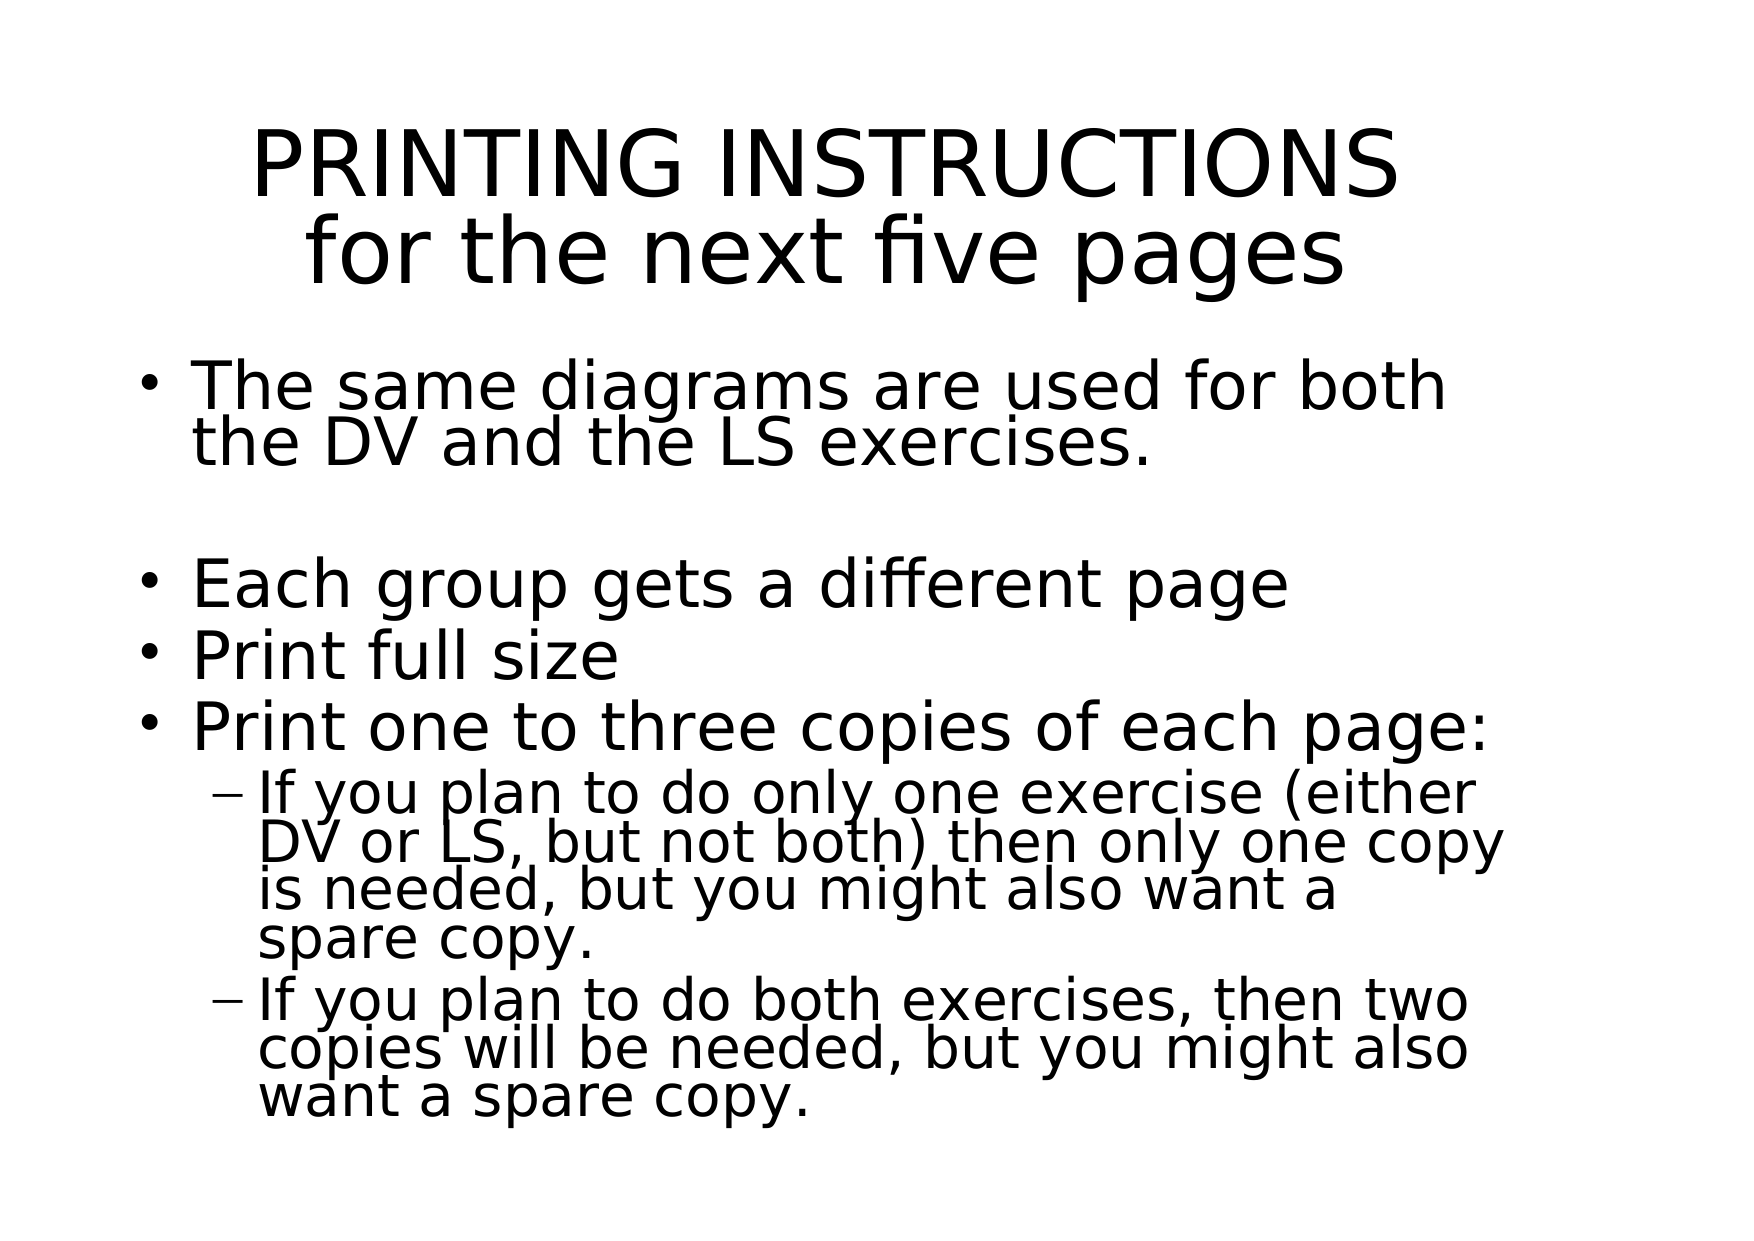

# PRINTING INSTRUCTIONS for the next five pages
The same diagrams are used for both the DV and the LS exercises.
Each group gets a different page
Print full size
Print one to three copies of each page:
If you plan to do only one exercise (either DV or LS, but not both) then only one copy is needed, but you might also want a spare copy.
If you plan to do both exercises, then two copies will be needed, but you might also want a spare copy.